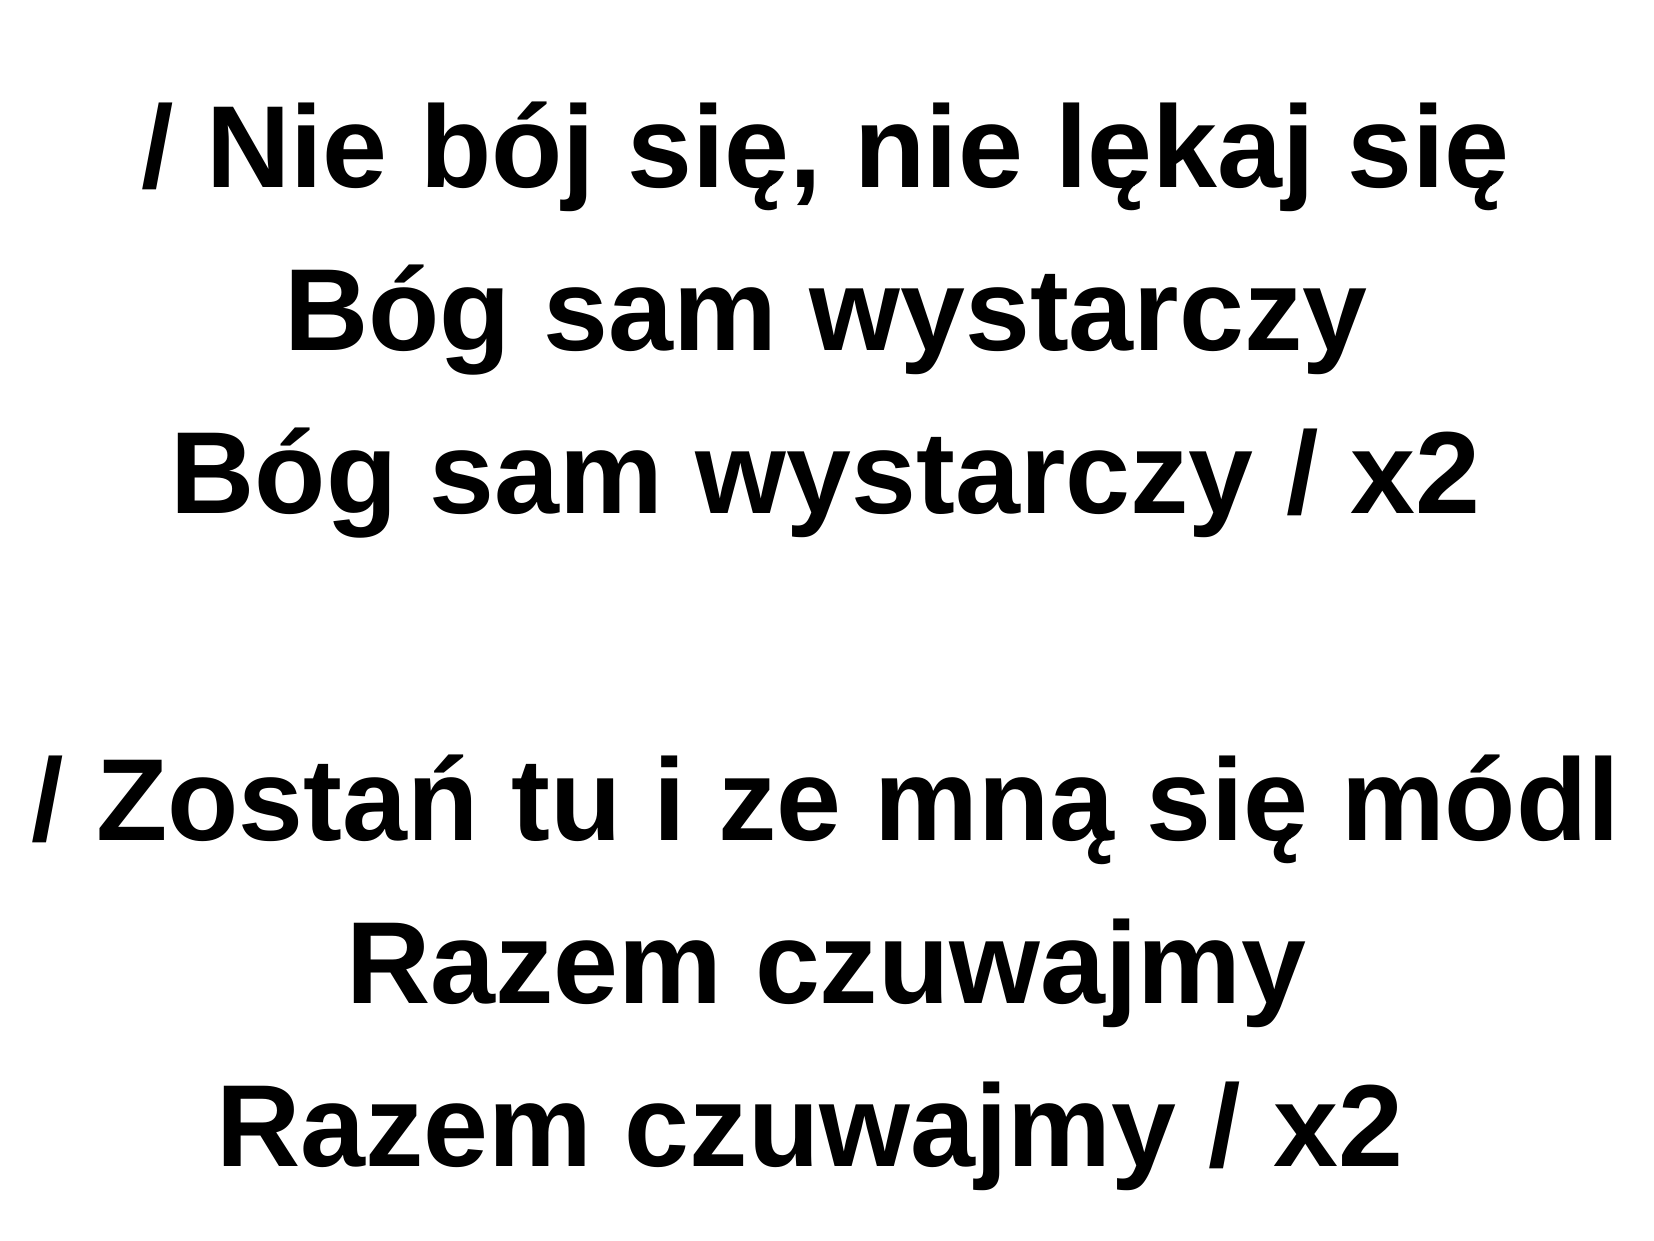

# / Nie bój się, nie lękaj się
Bóg sam wystarczy
Bóg sam wystarczy / x2
/ Zostań tu i ze mną się módl
Razem czuwajmy
Razem czuwajmy / x2